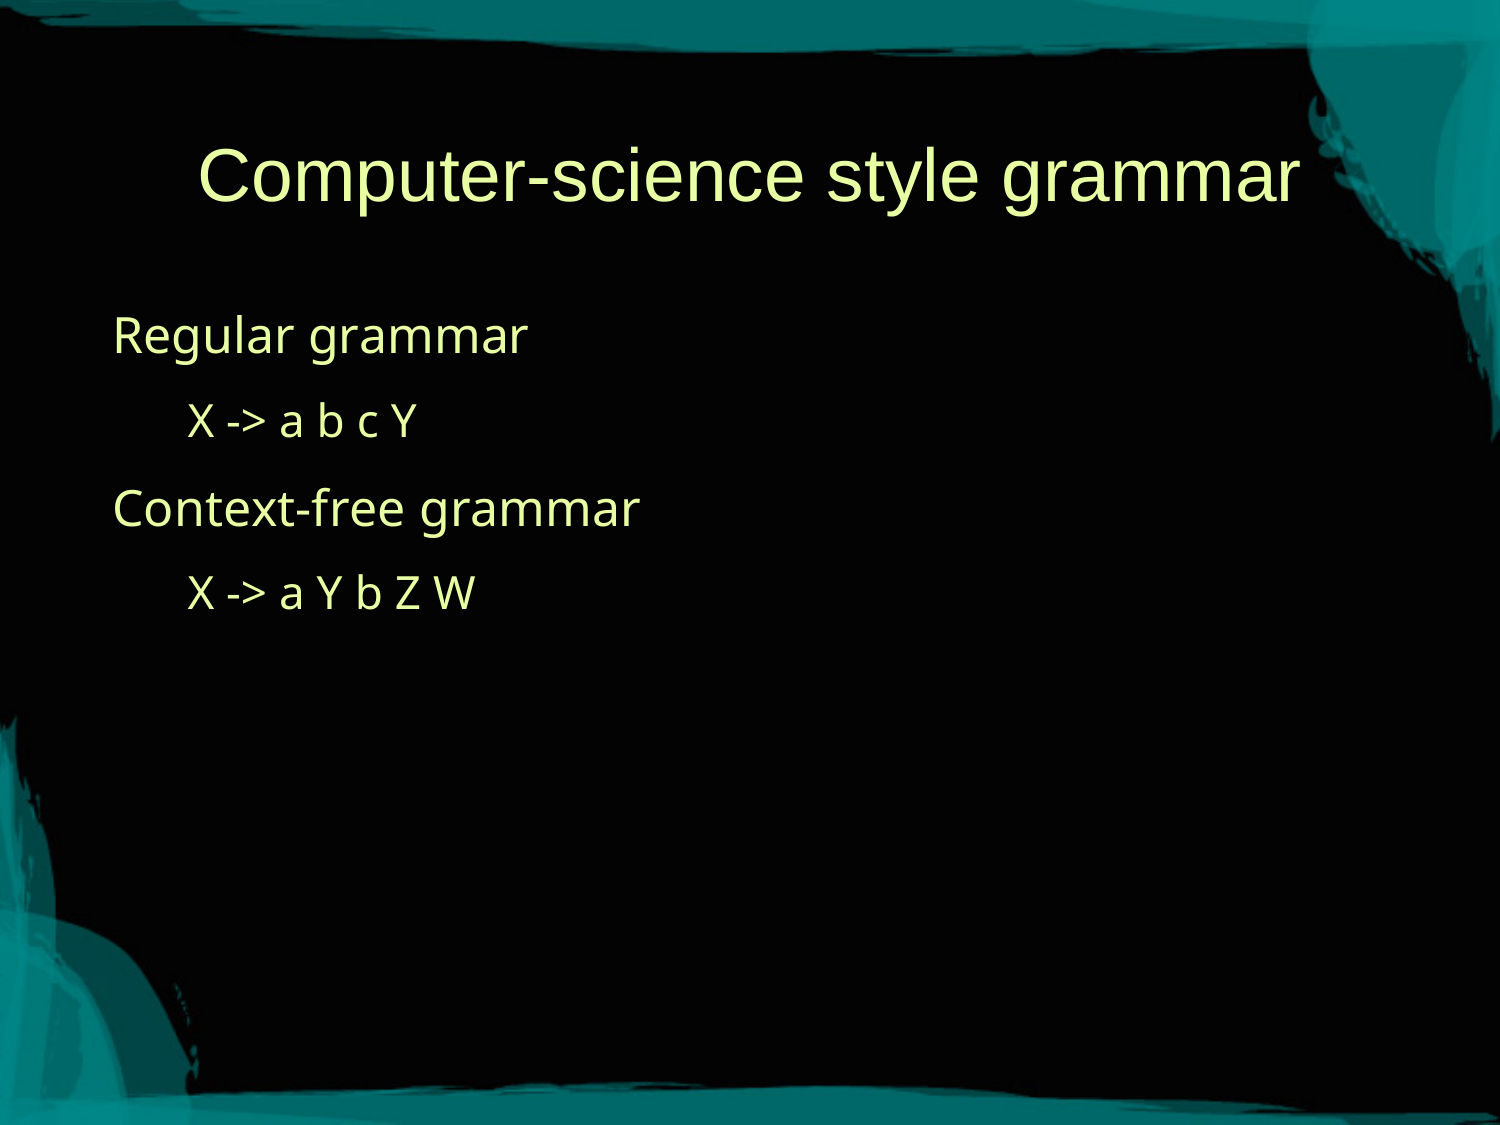

# Computer-science style grammar
Regular grammar
X -> a b c Y
Context-free grammar
X -> a Y b Z W